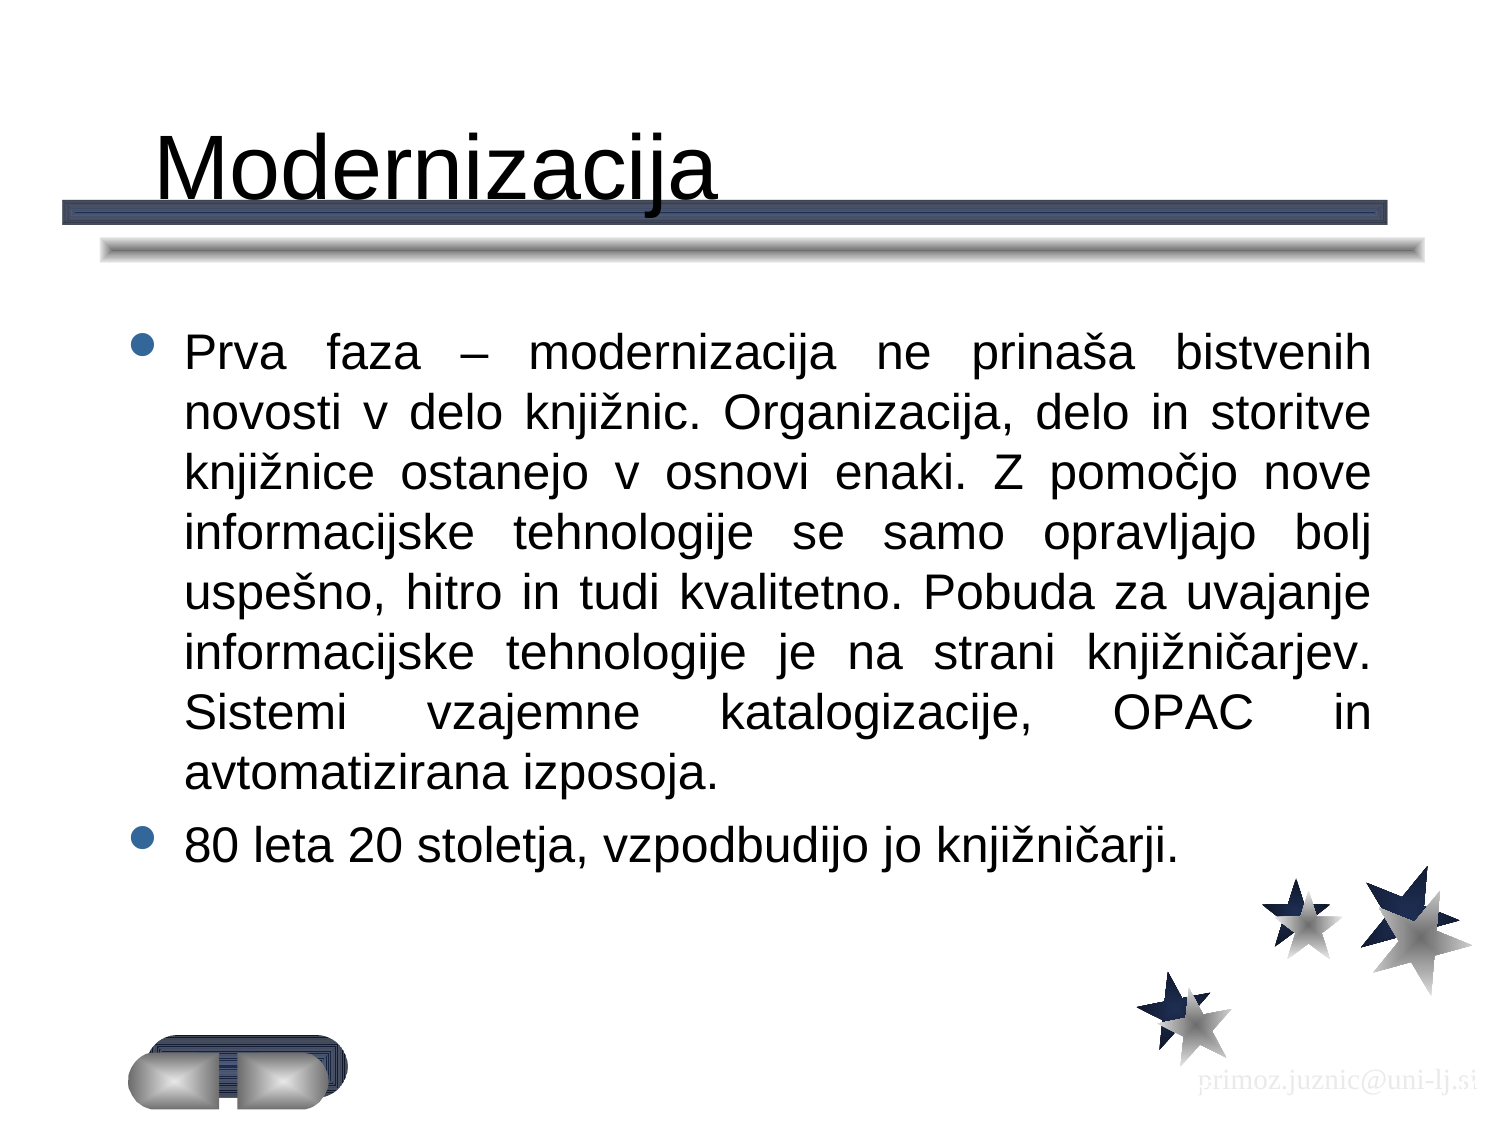

# Modernizacija
Prva faza – modernizacija ne prinaša bistvenih novosti v delo knjižnic. Organizacija, delo in storitve knjižnice ostanejo v osnovi enaki. Z pomočjo nove informacijske tehnologije se samo opravljajo bolj uspešno, hitro in tudi kvalitetno. Pobuda za uvajanje informacijske tehnologije je na strani knjižničarjev. Sistemi vzajemne katalogizacije, OPAC in avtomatizirana izposoja.
80 leta 20 stoletja, vzpodbudijo jo knjižničarji.
Primoz Juznic, BINK, FF, Univerza v Ljubljani